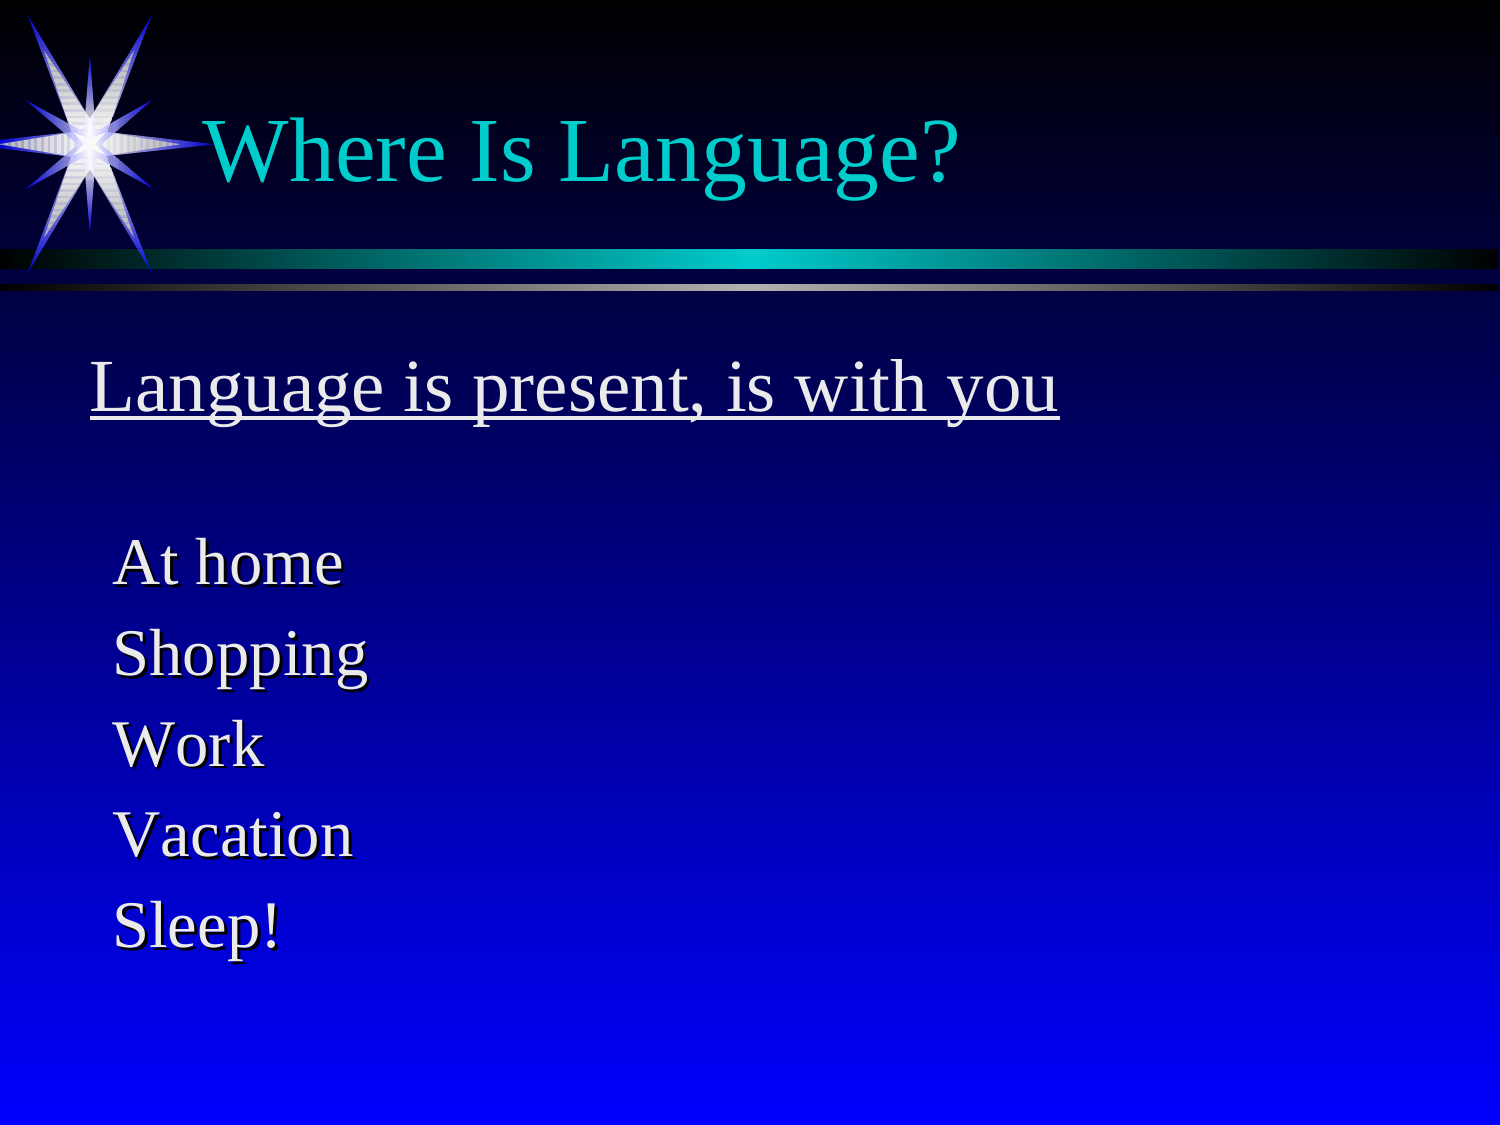

# Where Is Language?
Language is present, is with you
At home
Shopping
Work
Vacation
Sleep!